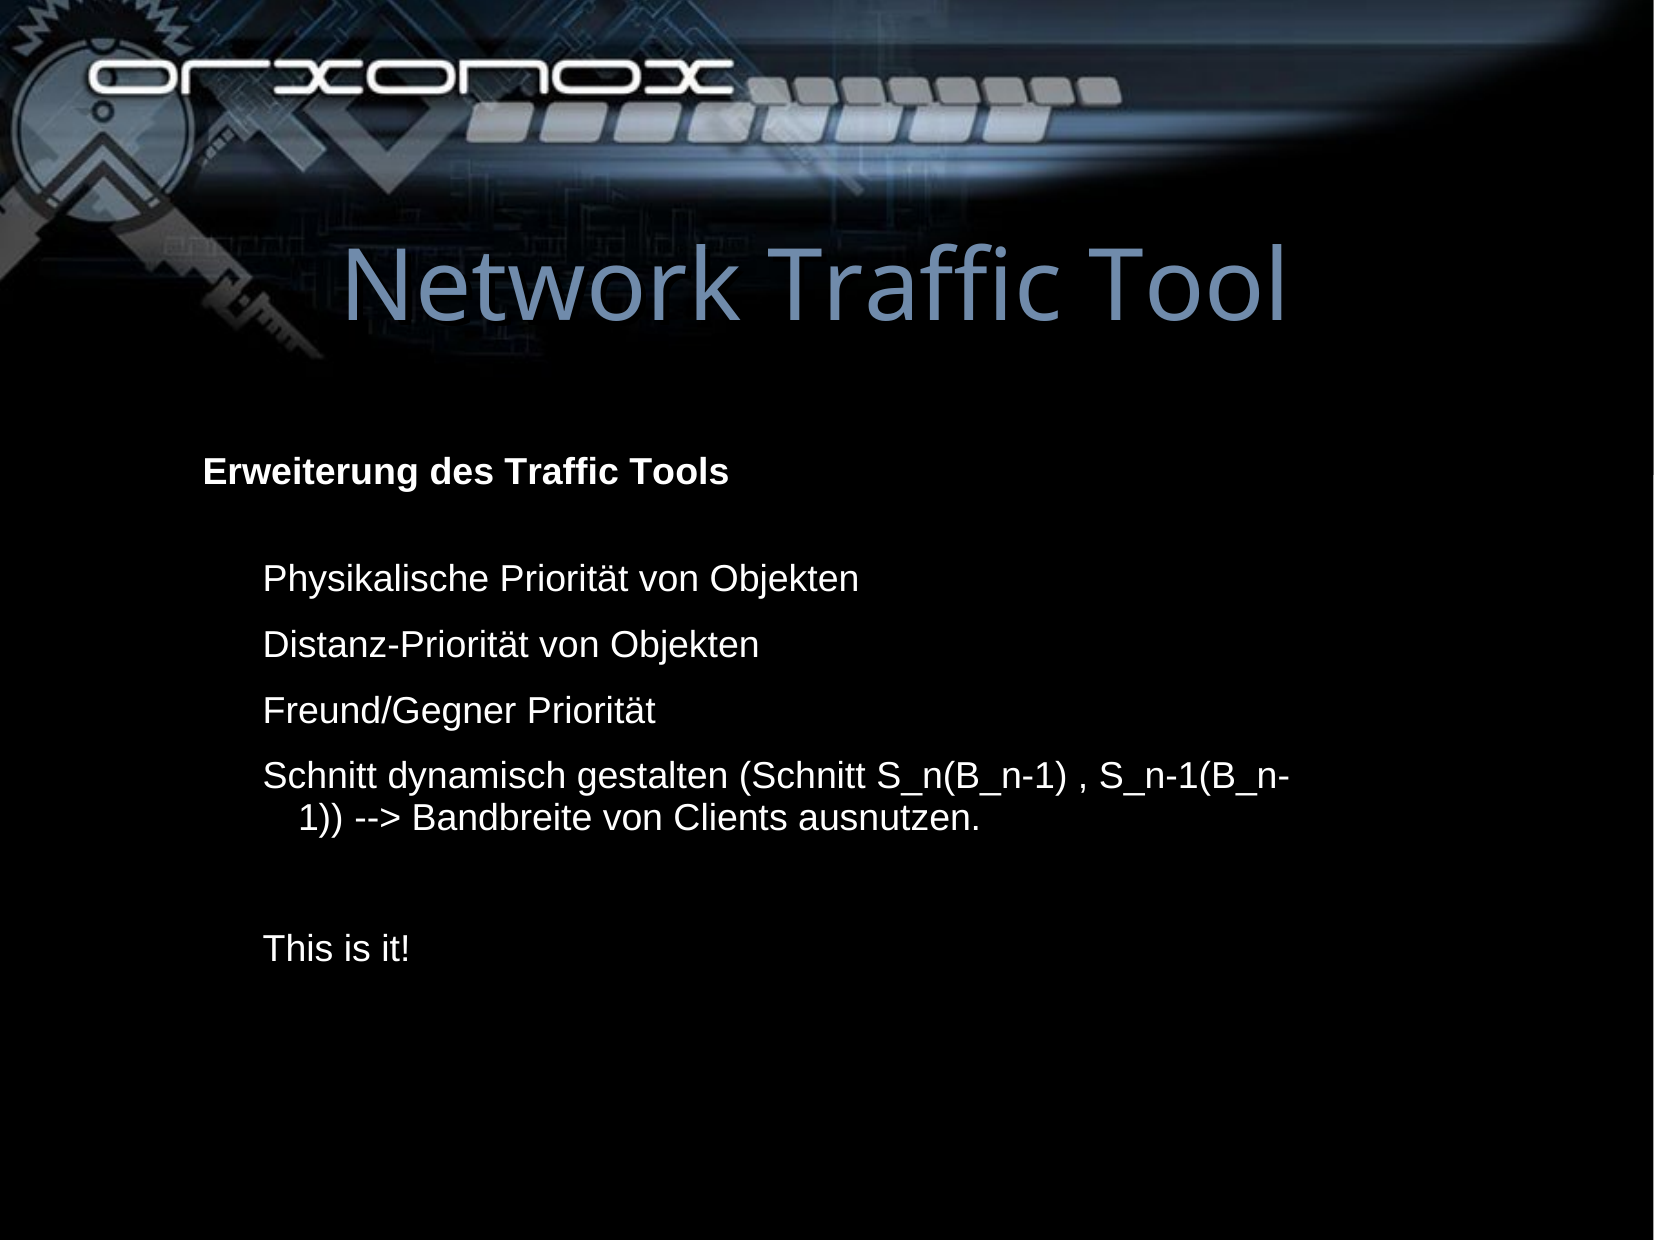

Network Traffic Tool
 Erweiterung des Traffic Tools
Physikalische Priorität von Objekten
Distanz-Priorität von Objekten
Freund/Gegner Priorität
Schnitt dynamisch gestalten (Schnitt S_n(B_n-1) , S_n-1(B_n-1)) --> Bandbreite von Clients ausnutzen.
This is it!